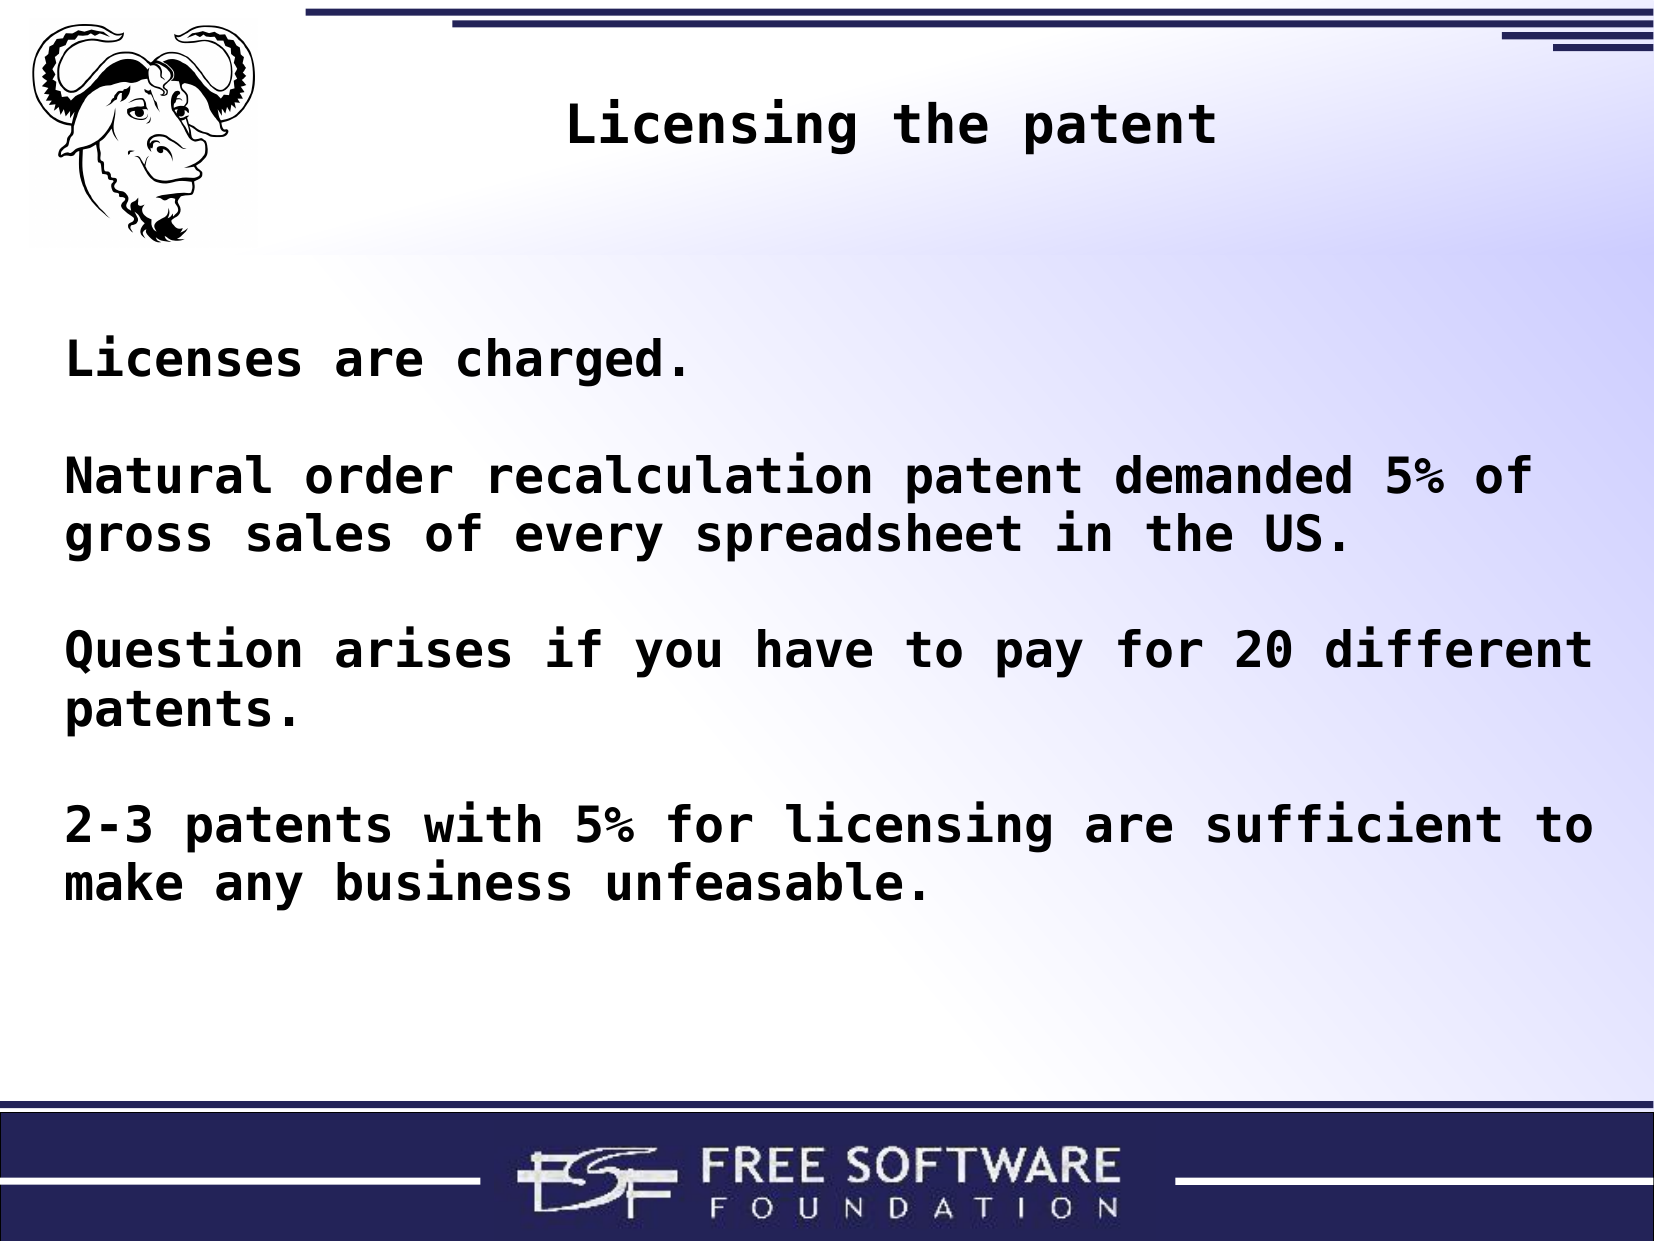

Licensing the patent
Licenses are charged.
Natural order recalculation patent demanded 5% of gross sales of every spreadsheet in the US.
Question arises if you have to pay for 20 different patents.
2-3 patents with 5% for licensing are sufficient to make any business unfeasable.